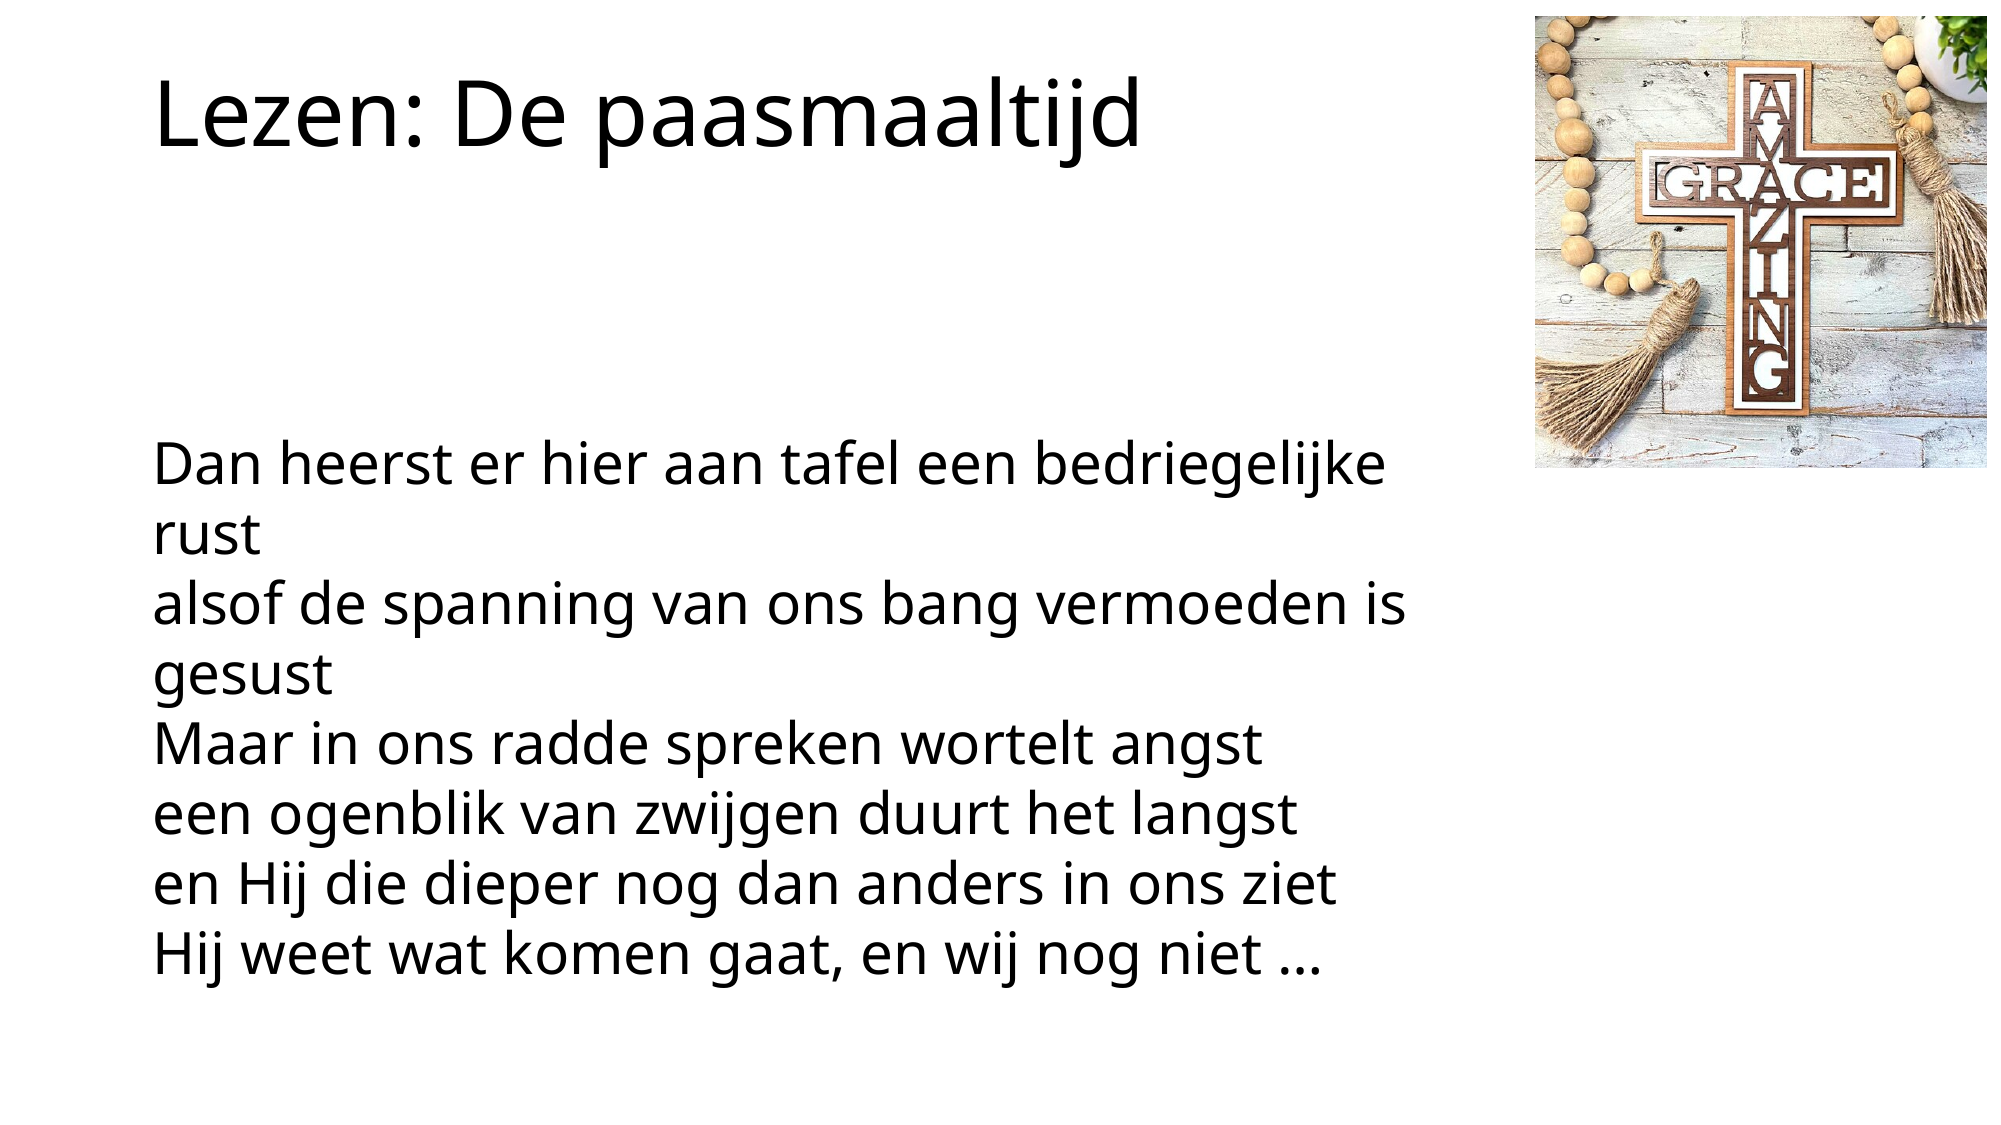

# Lezen: De paasmaaltijd
Dan heerst er hier aan tafel een bedriegelijke rust
alsof de spanning van ons bang vermoeden is gesust
Maar in ons radde spreken wortelt angst
een ogenblik van zwijgen duurt het langst
en Hij die dieper nog dan anders in ons ziet
Hij weet wat komen gaat, en wij nog niet …